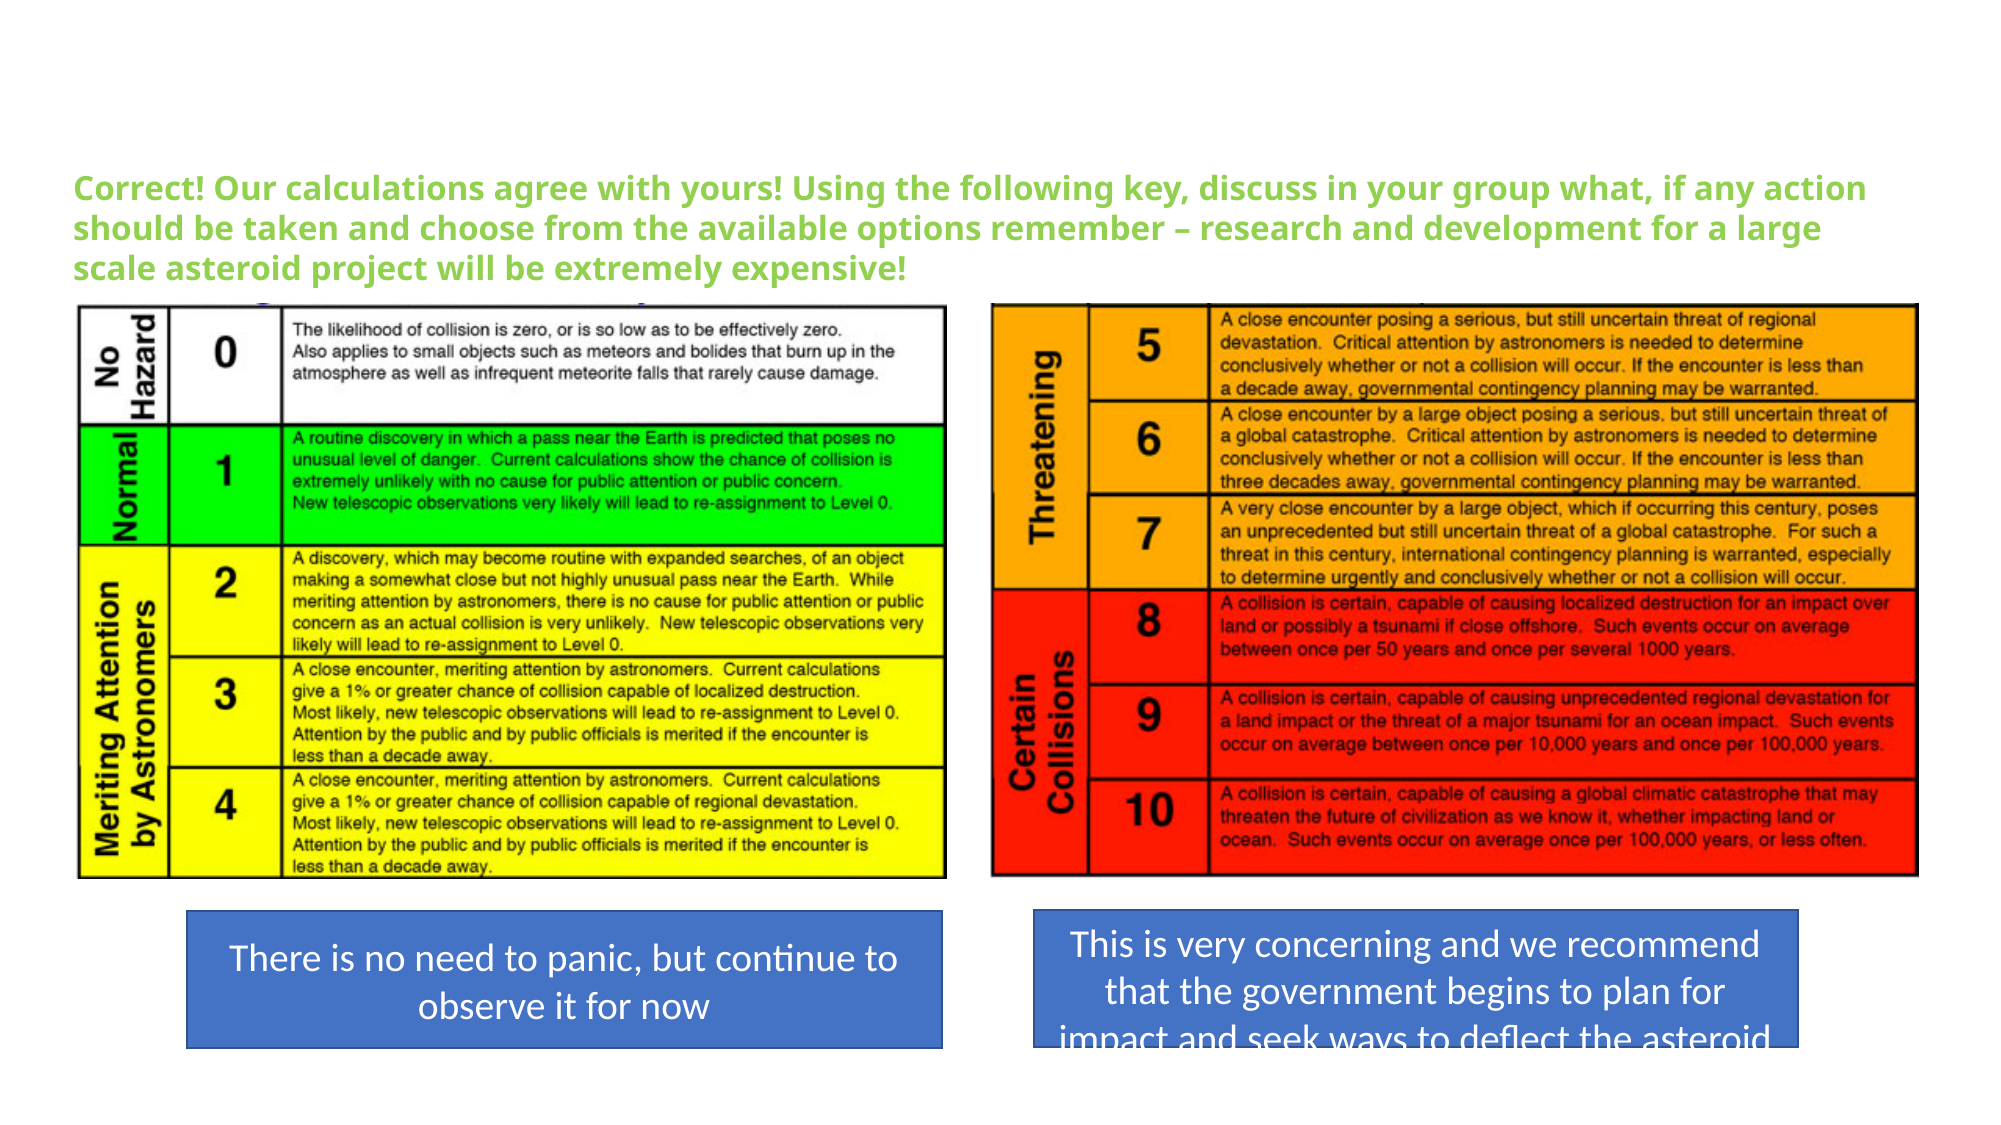

TASK 3
Correct! Our calculations agree with yours! Using the following key, discuss in your group what, if any action should be taken and choose from the available options remember – research and development for a large scale asteroid project will be extremely expensive!
This is very concerning and we recommend that the government begins to plan for impact and seek ways to deflect the asteroid
There is no need to panic, but continue to observe it for now